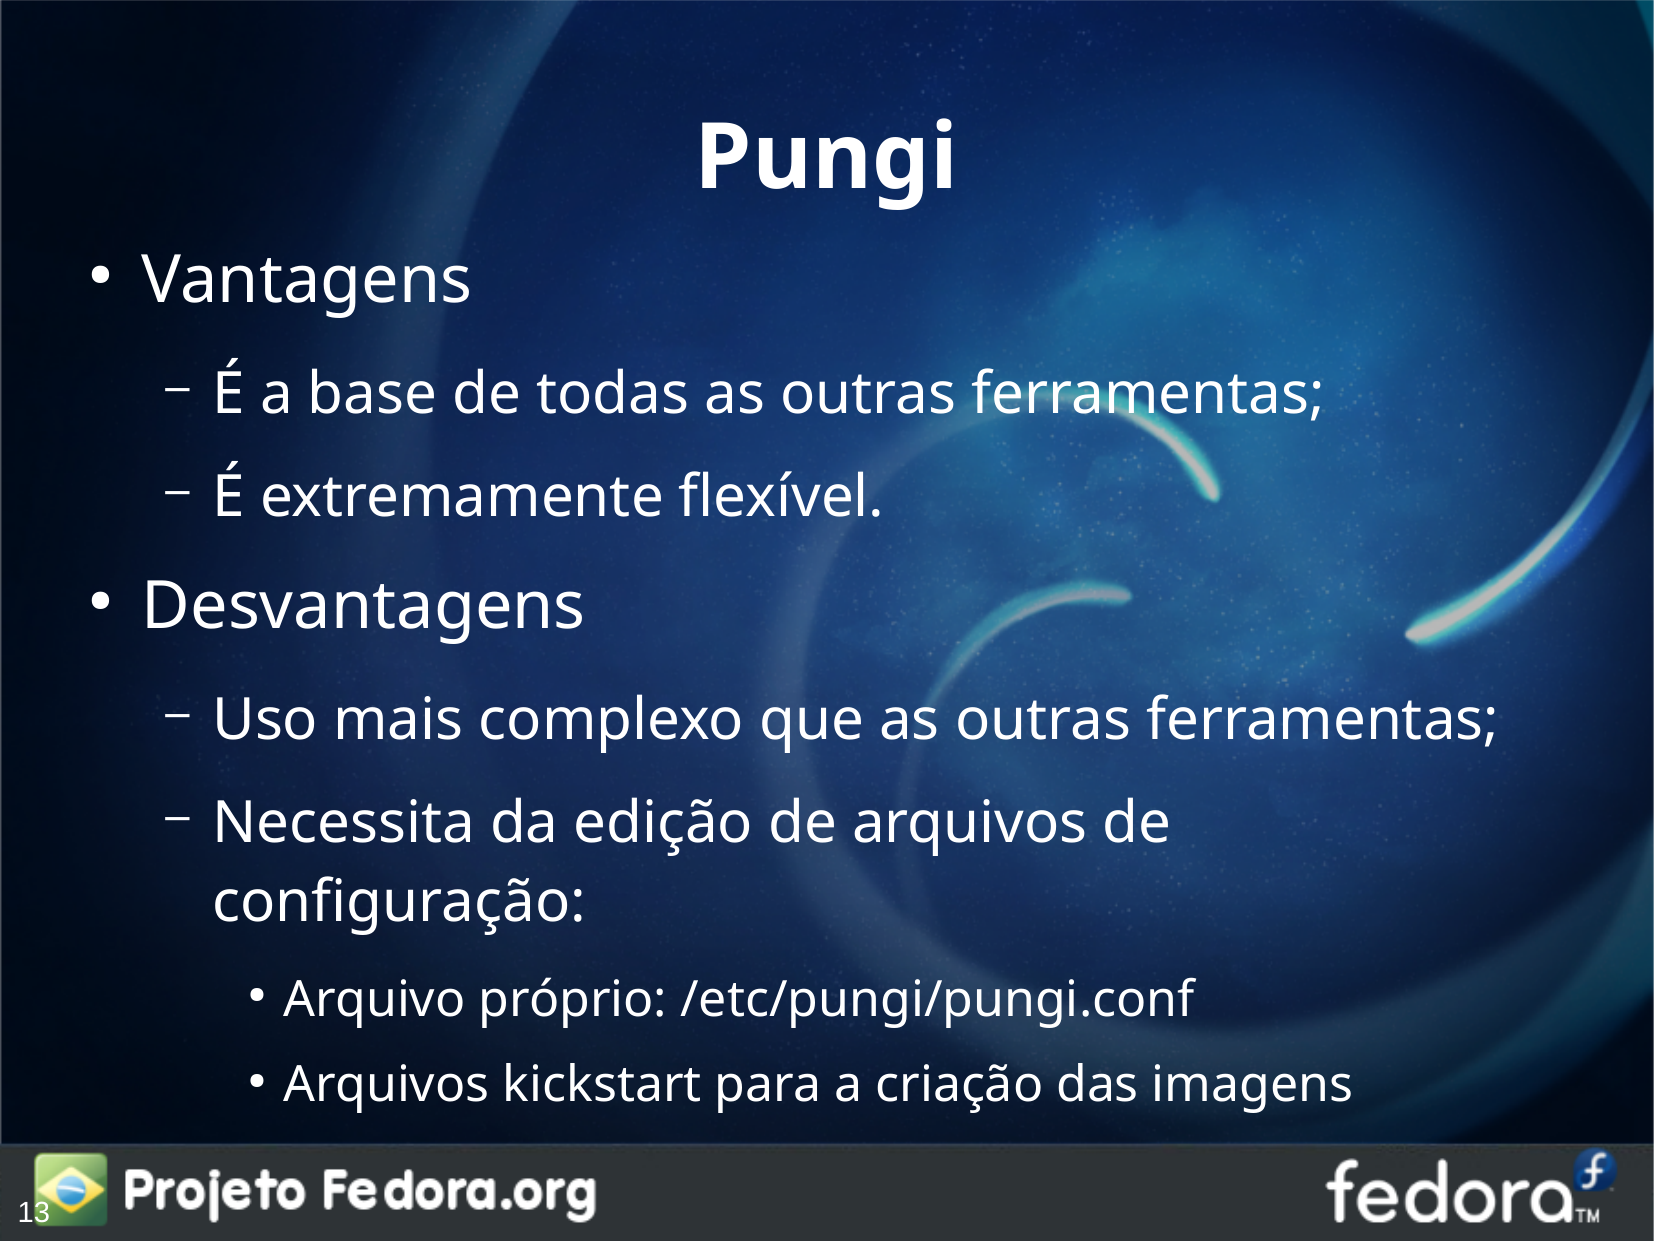

# Pungi
Vantagens
É a base de todas as outras ferramentas;
É extremamente flexível.
Desvantagens
Uso mais complexo que as outras ferramentas;
Necessita da edição de arquivos de configuração:
Arquivo próprio: /etc/pungi/pungi.conf
Arquivos kickstart para a criação das imagens
13